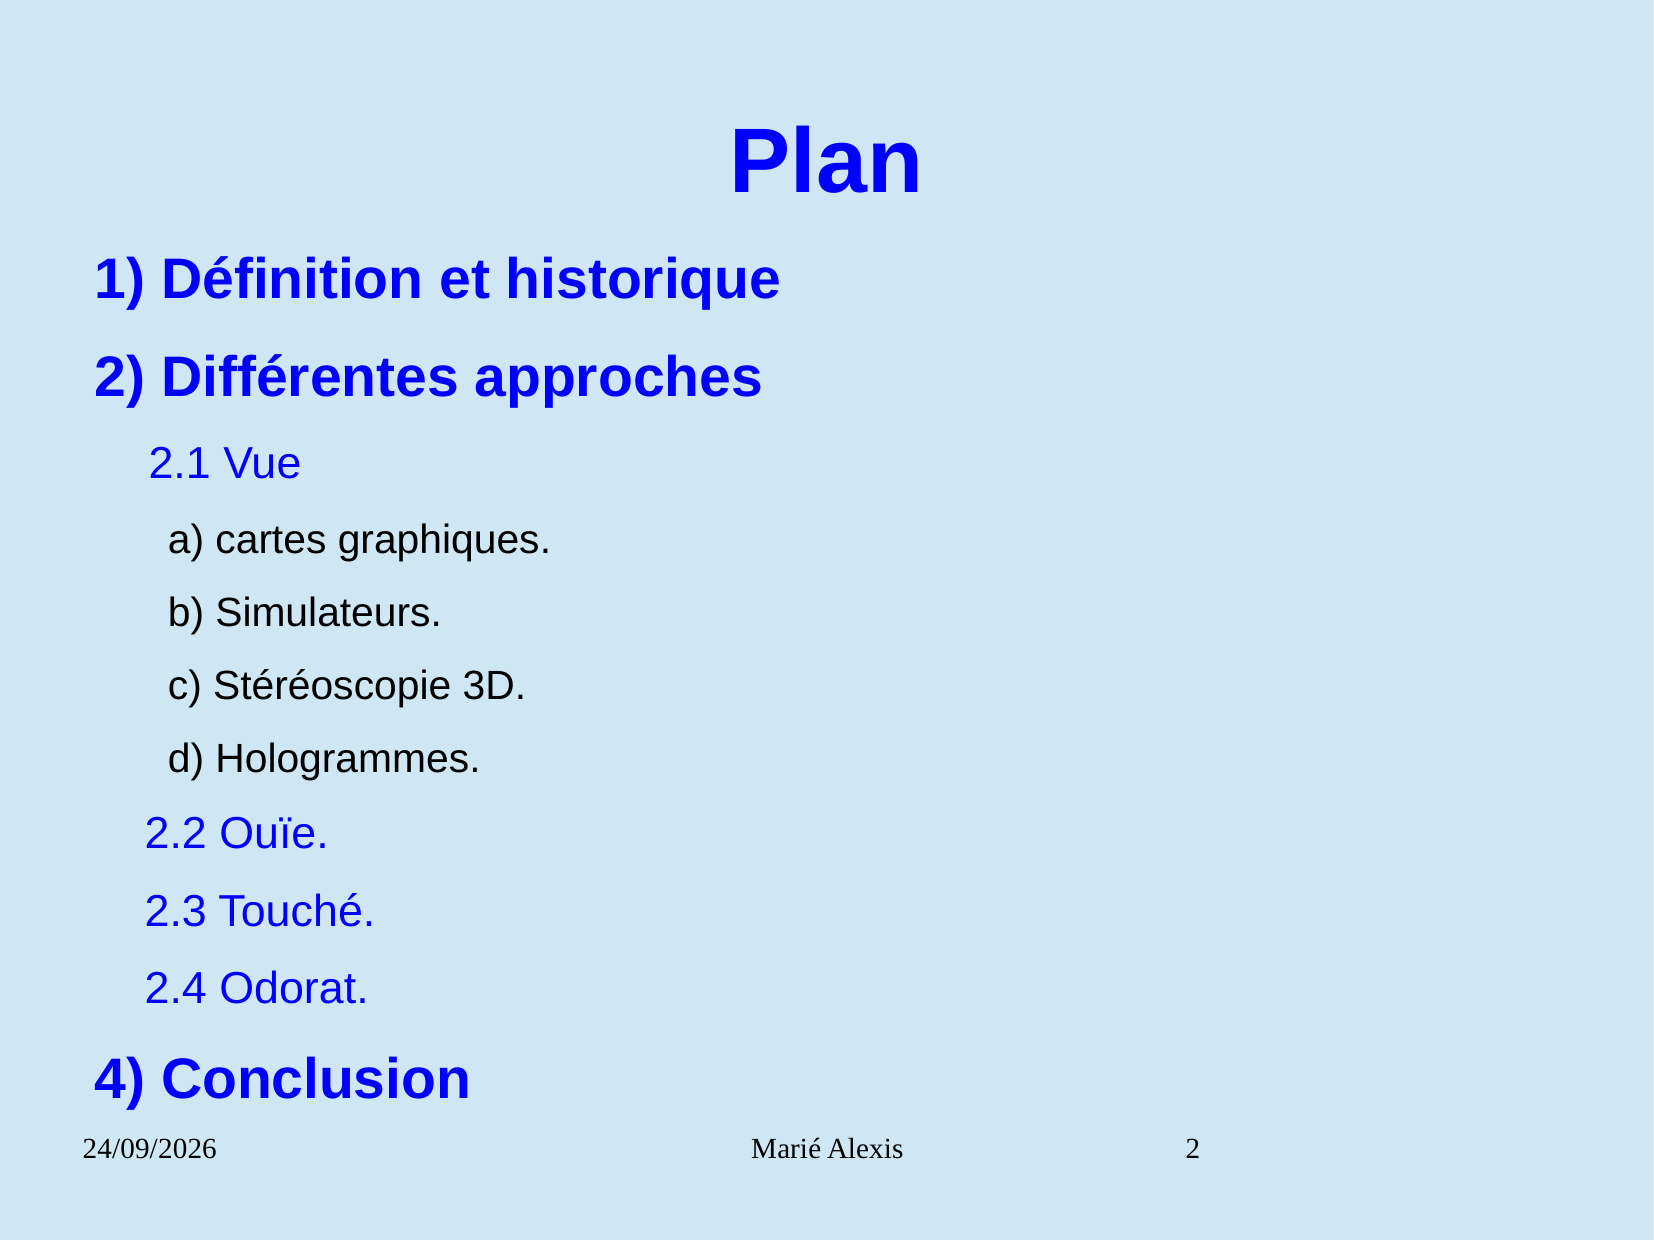

# Plan
1) Définition et historique
2) Différentes approches
 2.1 Vue
	a) cartes graphiques.
	b) Simulateurs.
	c) Stéréoscopie 3D.
	d) Hologrammes.
 2.2 Ouïe.
 2.3 Touché.
 2.4 Odorat.
4) Conclusion
Marié Alexis